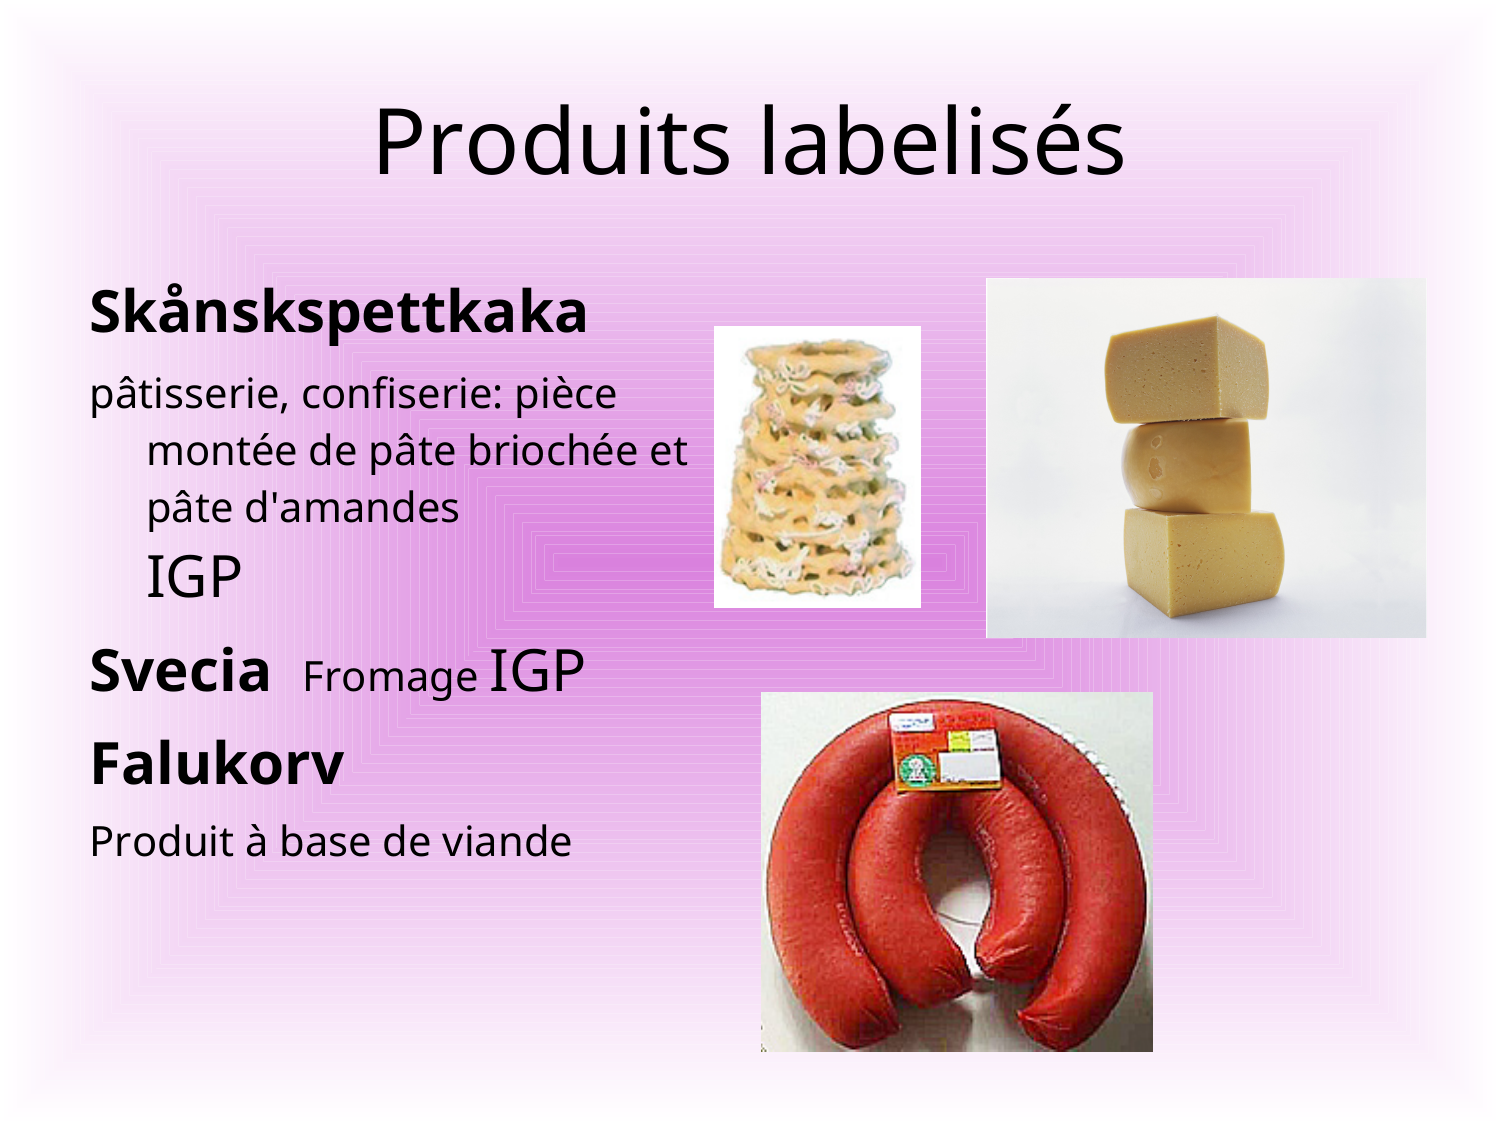

# Produits labelisés
Skånskspettkaka
pâtisserie, confiserie: pièce montée de pâte briochée et pâte d'amandes
IGP
Svecia  Fromage IGP
Falukorv
Produit à base de viande